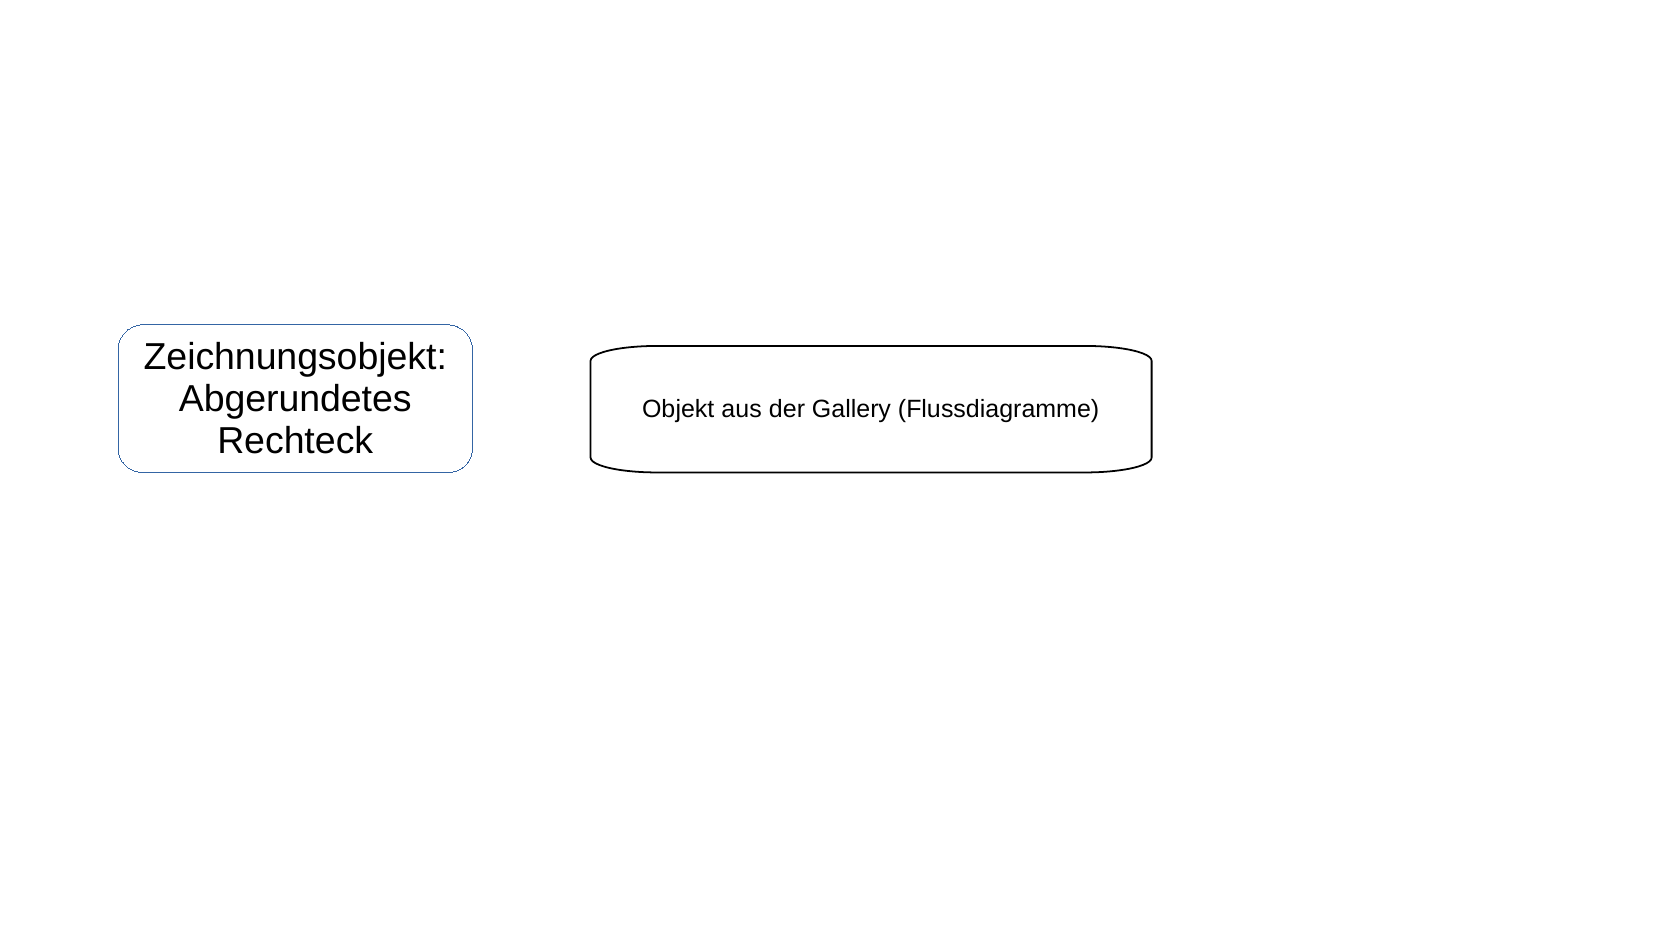

Zeichnungsobjekt:
Abgerundetes Rechteck
Objekt aus der Gallery (Flussdiagramme)